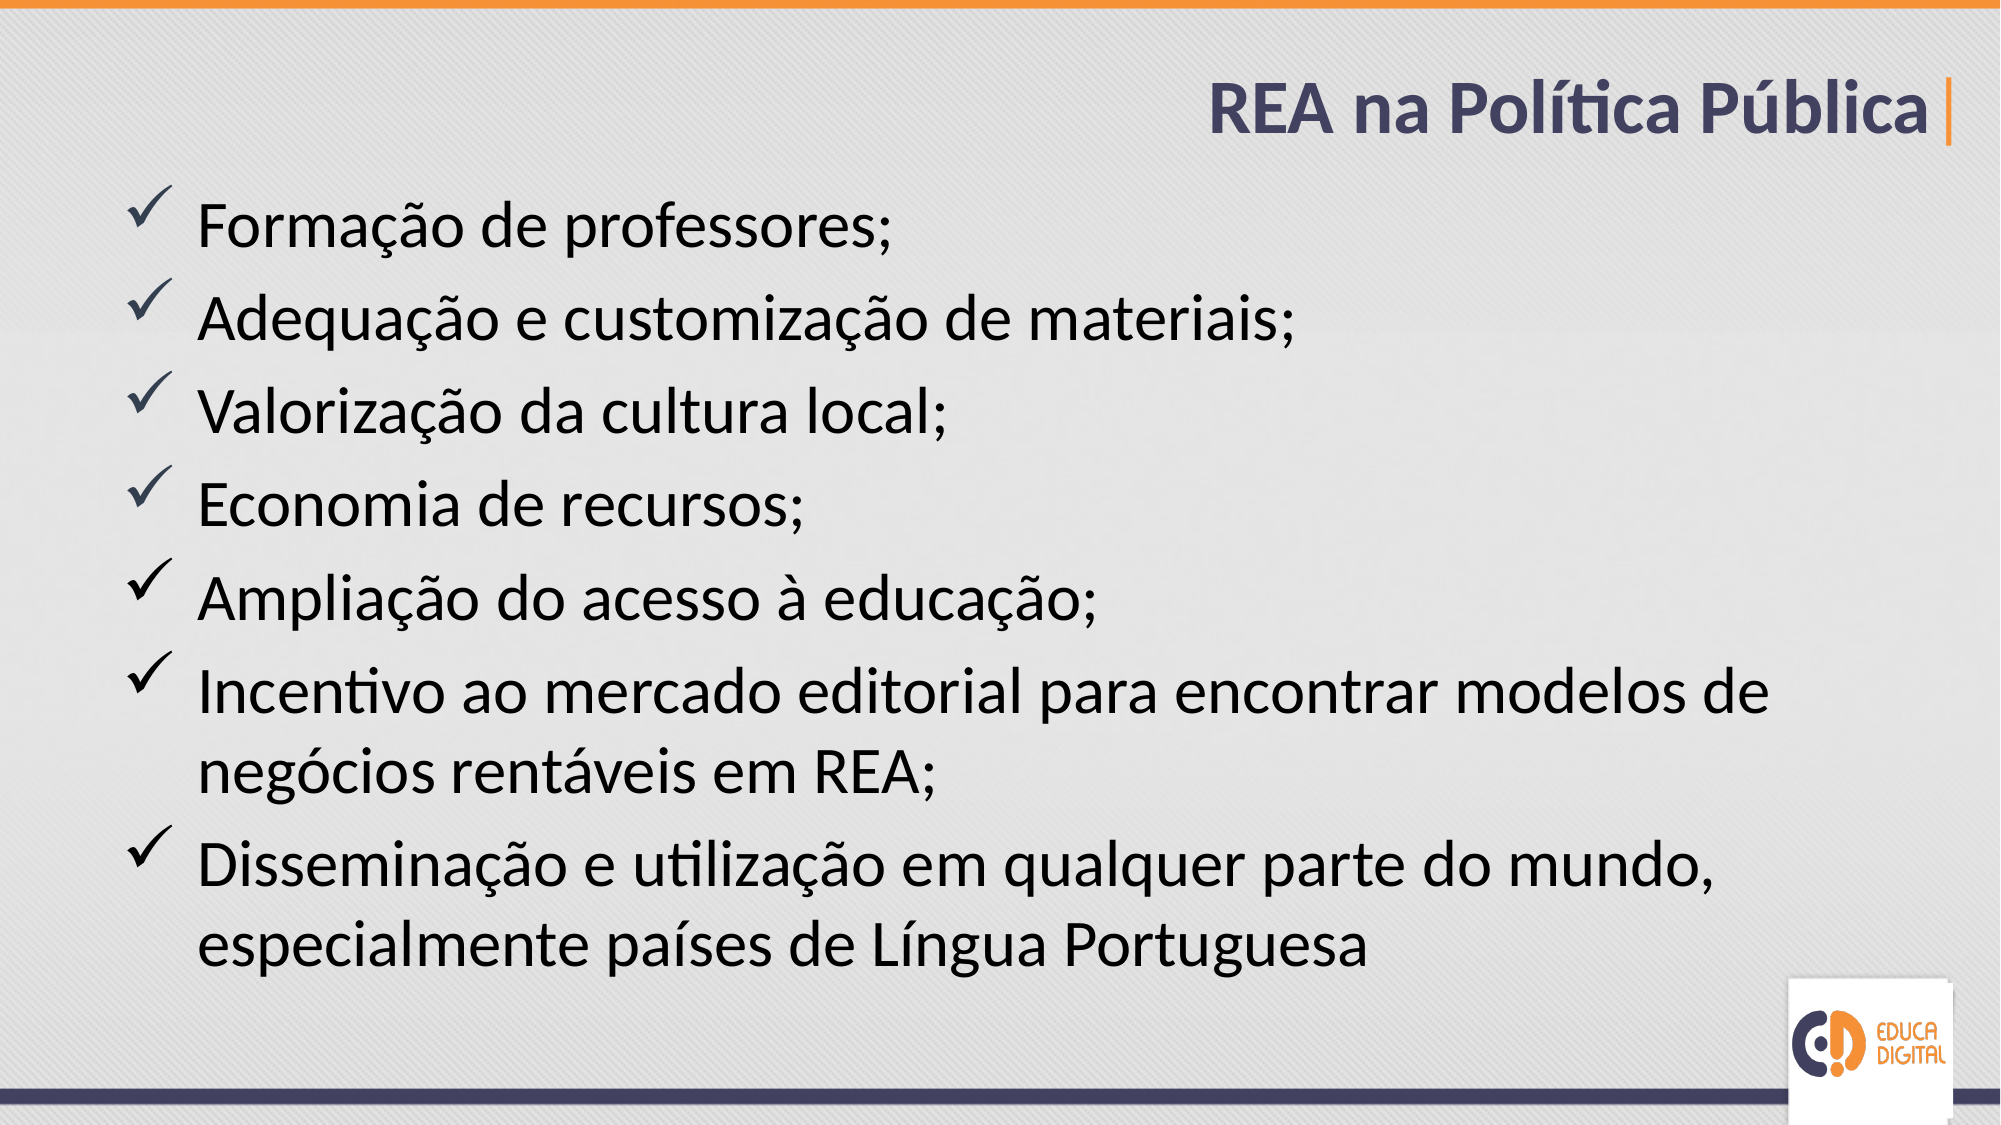

REA na Política Pública|
Formação de professores;
Adequação e customização de materiais;
Valorização da cultura local;
Economia de recursos;
Ampliação do acesso à educação;
Incentivo ao mercado editorial para encontrar modelos de negócios rentáveis em REA;
Disseminação e utilização em qualquer parte do mundo, especialmente países de Língua Portuguesa